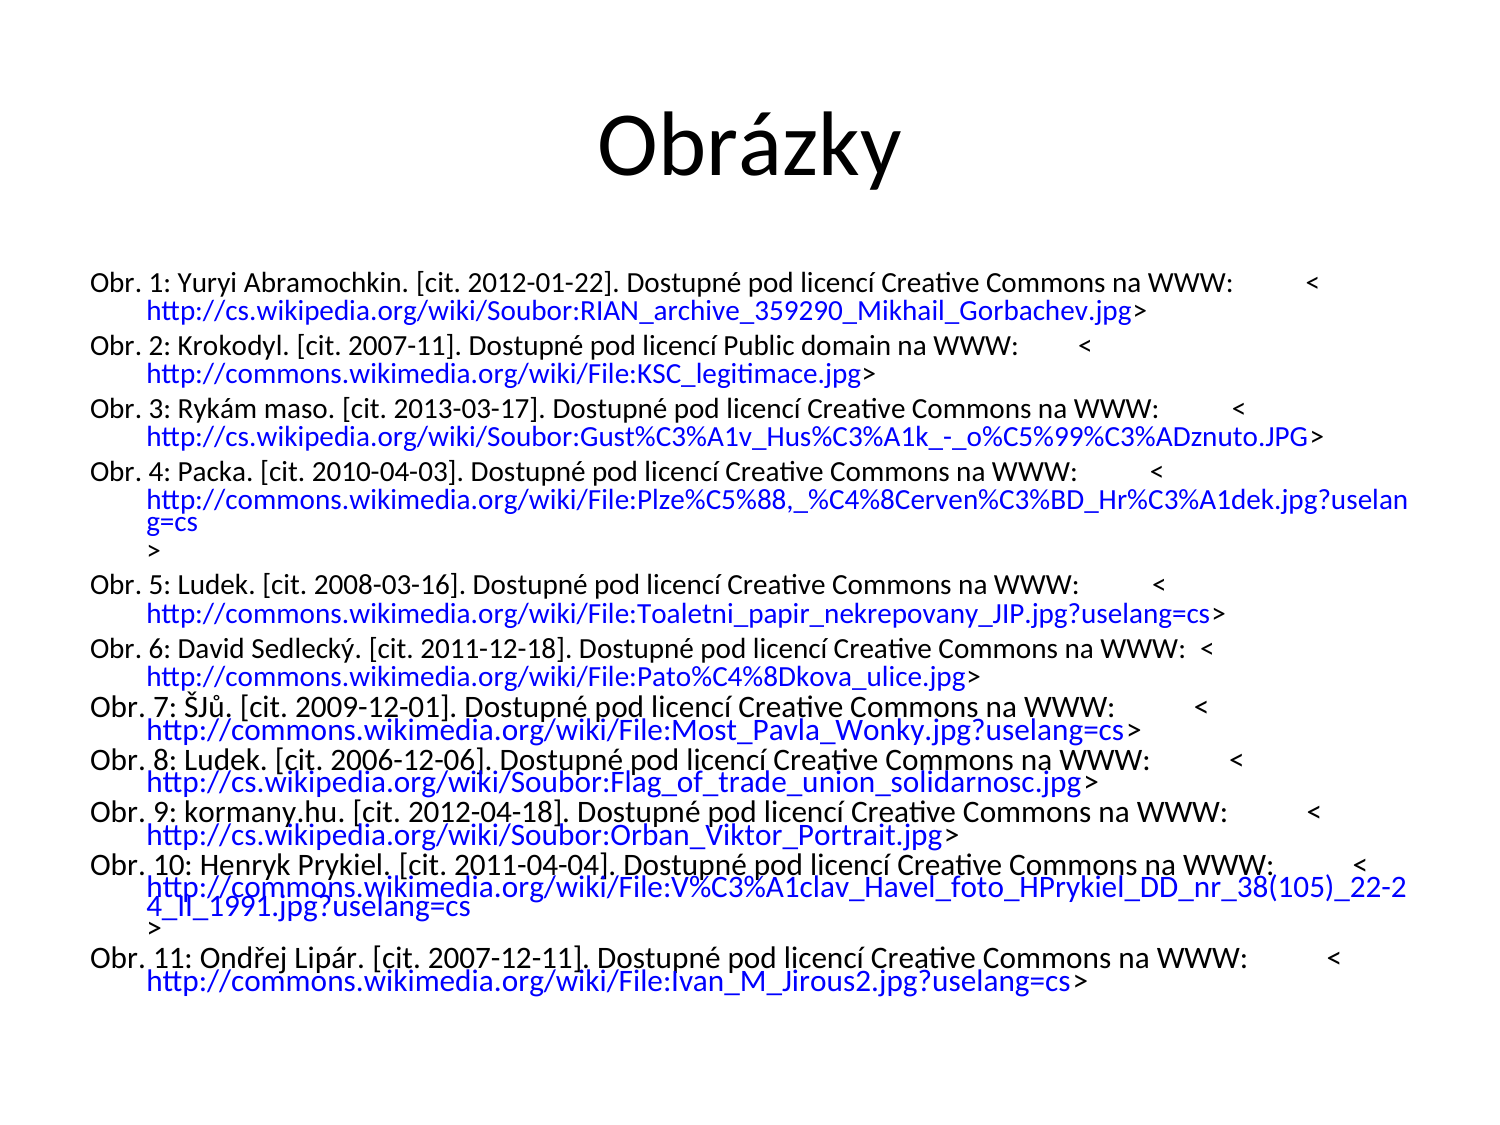

# Obrázky
Obr. 1: Yuryi Abramochkin. [cit. 2012-01-22]. Dostupné pod licencí Creative Commons na WWW: <http://cs.wikipedia.org/wiki/Soubor:RIAN_archive_359290_Mikhail_Gorbachev.jpg>
Obr. 2: Krokodyl. [cit. 2007-11]. Dostupné pod licencí Public domain na WWW: <http://commons.wikimedia.org/wiki/File:KSC_legitimace.jpg>
Obr. 3: Rykám maso. [cit. 2013-03-17]. Dostupné pod licencí Creative Commons na WWW: <http://cs.wikipedia.org/wiki/Soubor:Gust%C3%A1v_Hus%C3%A1k_-_o%C5%99%C3%ADznuto.JPG>
Obr. 4: Packa. [cit. 2010-04-03]. Dostupné pod licencí Creative Commons na WWW: <http://commons.wikimedia.org/wiki/File:Plze%C5%88,_%C4%8Cerven%C3%BD_Hr%C3%A1dek.jpg?uselang=cs>
Obr. 5: Ludek. [cit. 2008-03-16]. Dostupné pod licencí Creative Commons na WWW: <http://commons.wikimedia.org/wiki/File:Toaletni_papir_nekrepovany_JIP.jpg?uselang=cs>
Obr. 6: David Sedlecký. [cit. 2011-12-18]. Dostupné pod licencí Creative Commons na WWW: <http://commons.wikimedia.org/wiki/File:Pato%C4%8Dkova_ulice.jpg>
Obr. 7: ŠJů. [cit. 2009-12-01]. Dostupné pod licencí Creative Commons na WWW: <http://commons.wikimedia.org/wiki/File:Most_Pavla_Wonky.jpg?uselang=cs>
Obr. 8: Ludek. [cit. 2006-12-06]. Dostupné pod licencí Creative Commons na WWW: <http://cs.wikipedia.org/wiki/Soubor:Flag_of_trade_union_solidarnosc.jpg>
Obr. 9: kormany.hu. [cit. 2012-04-18]. Dostupné pod licencí Creative Commons na WWW: <http://cs.wikipedia.org/wiki/Soubor:Orban_Viktor_Portrait.jpg>
Obr. 10: Henryk Prykiel. [cit. 2011-04-04]. Dostupné pod licencí Creative Commons na WWW: <http://commons.wikimedia.org/wiki/File:V%C3%A1clav_Havel_foto_HPrykiel_DD_nr_38(105)_22-24_II_1991.jpg?uselang=cs>
Obr. 11: Ondřej Lipár. [cit. 2007-12-11]. Dostupné pod licencí Creative Commons na WWW: <http://commons.wikimedia.org/wiki/File:Ivan_M_Jirous2.jpg?uselang=cs>